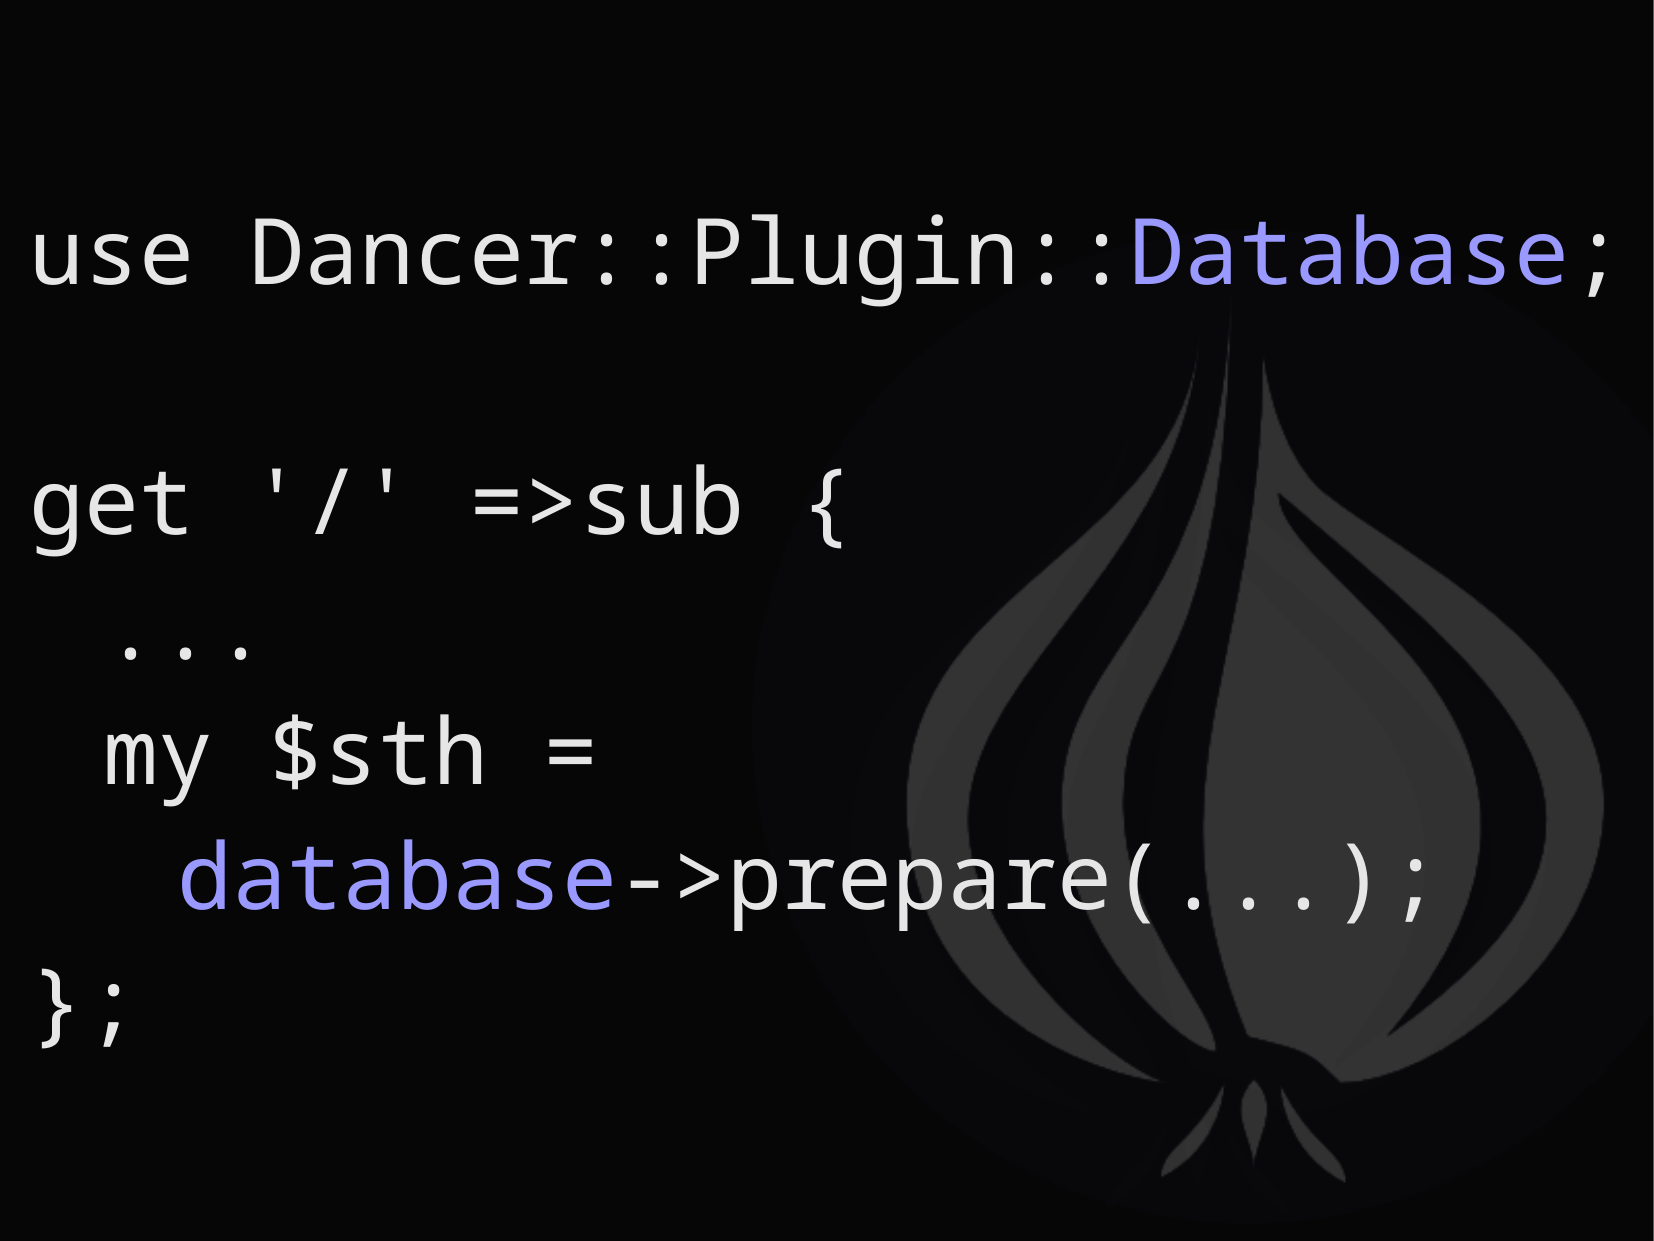

# use Dancer::Plugin::Database;
get '/' =>sub {
	...
	my $sth =
		database->prepare(...);
};